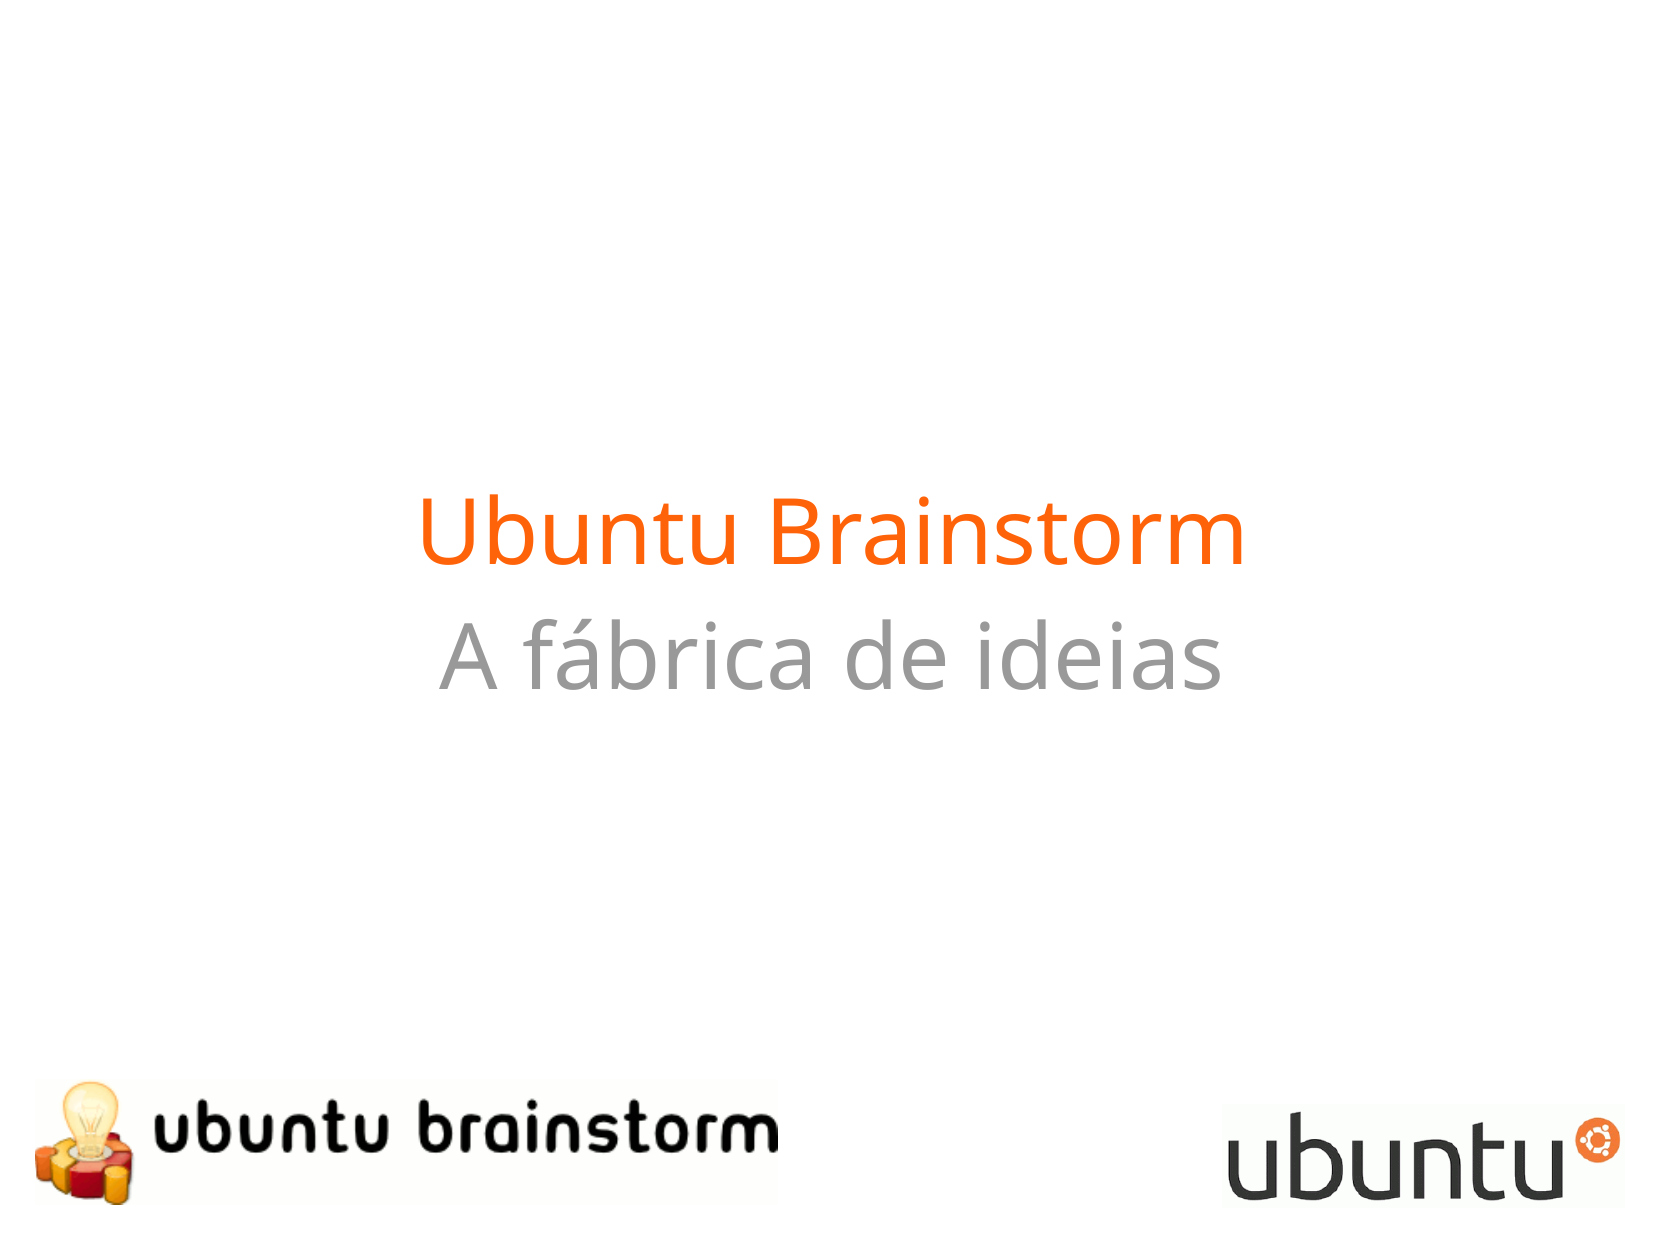

# Ubuntu Brainstorm A fábrica de ideias